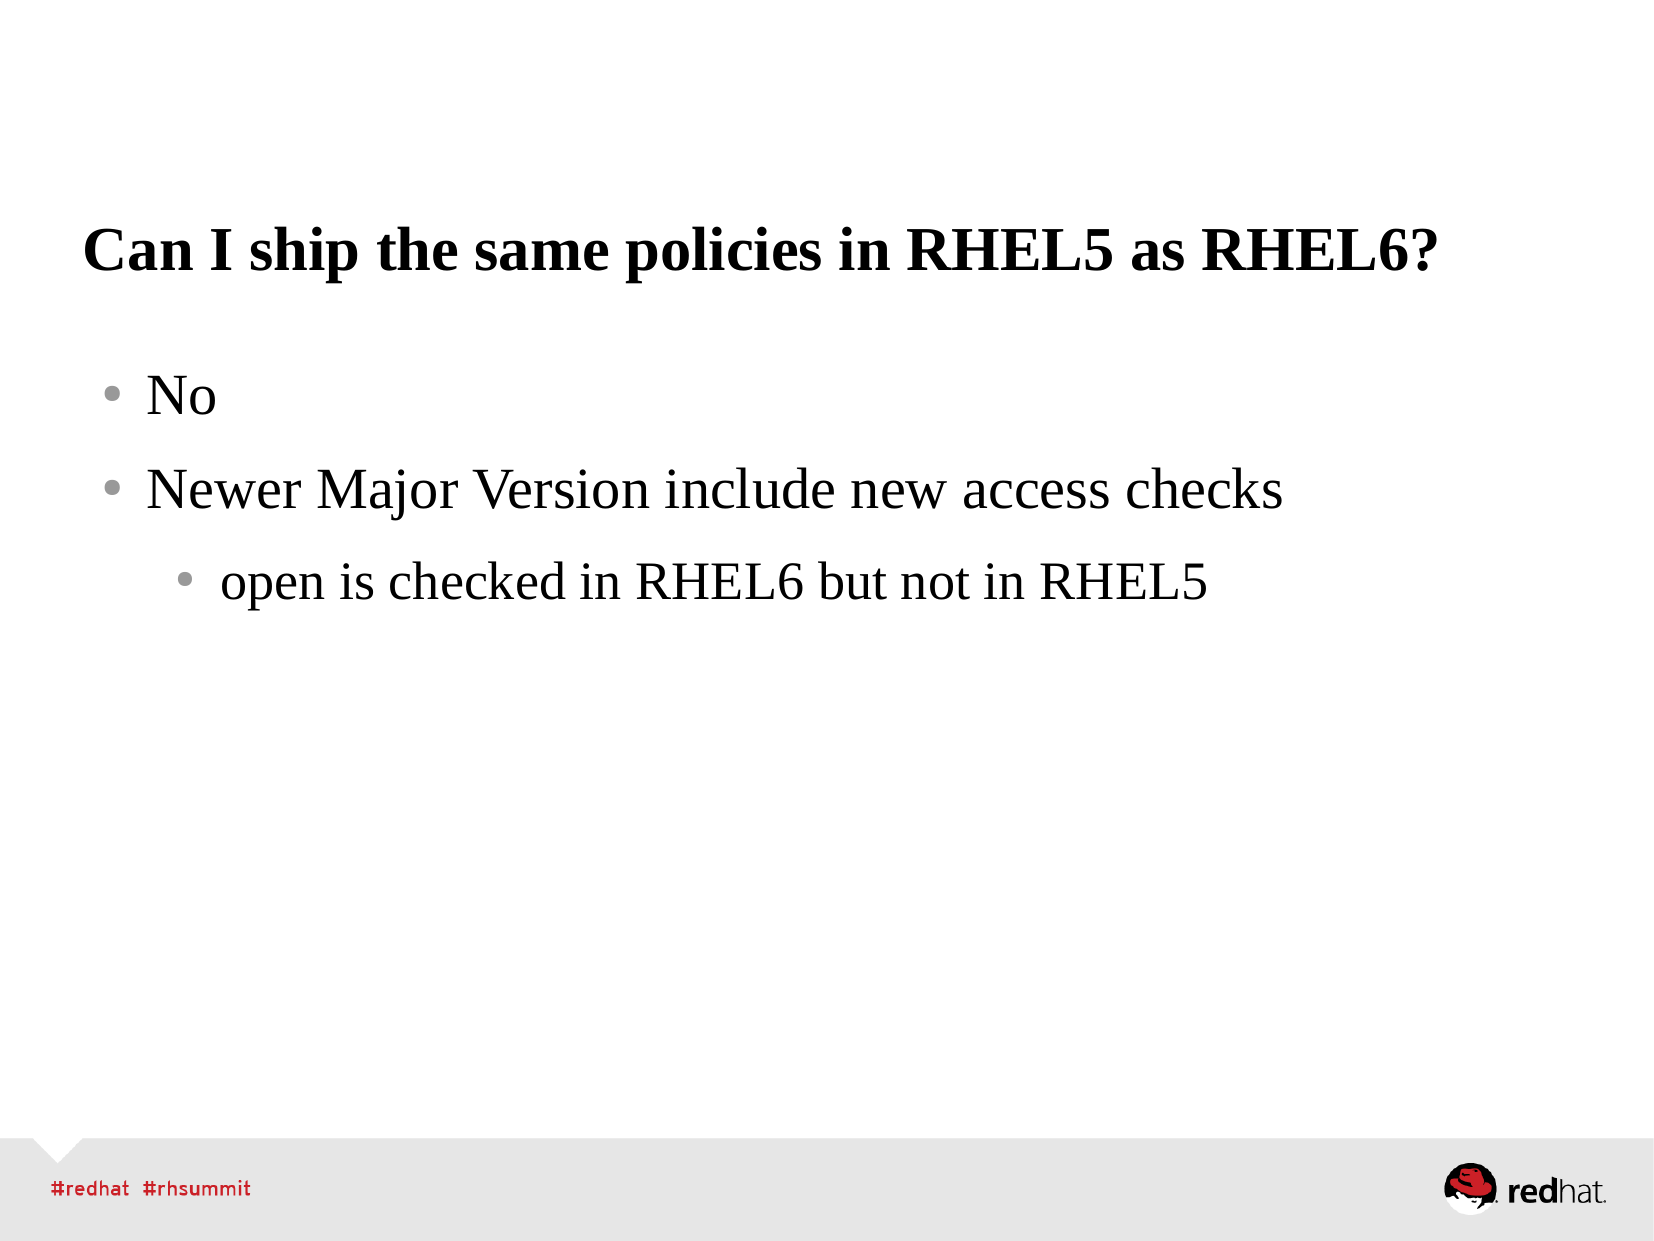

# Can I ship the same policies in RHEL5 as RHEL6?
No
Newer Major Version include new access checks
open is checked in RHEL6 but not in RHEL5